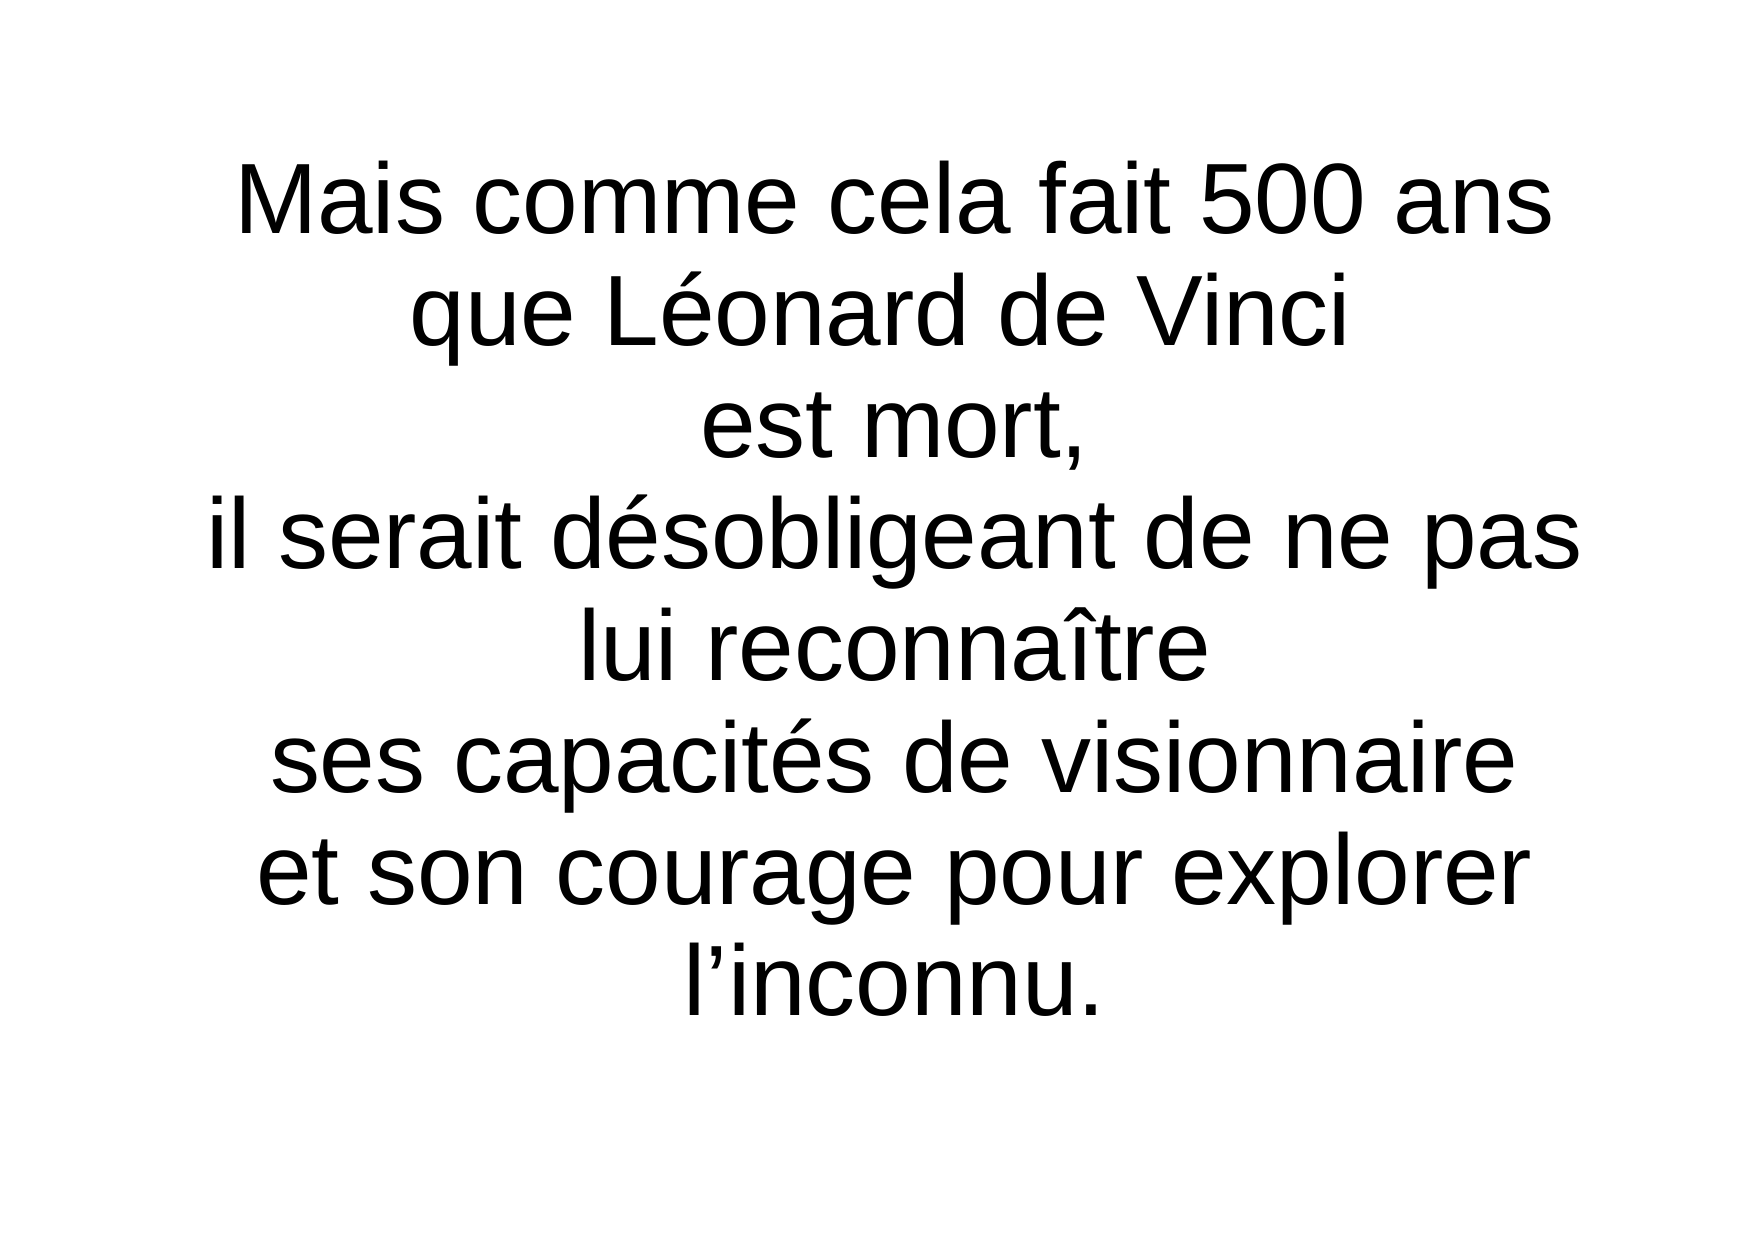

Mais comme cela fait 500 ans
que Léonard de Vinci
est mort,
il serait désobligeant de ne pas lui reconnaître
ses capacités de visionnaire
et son courage pour explorer
l’inconnu.